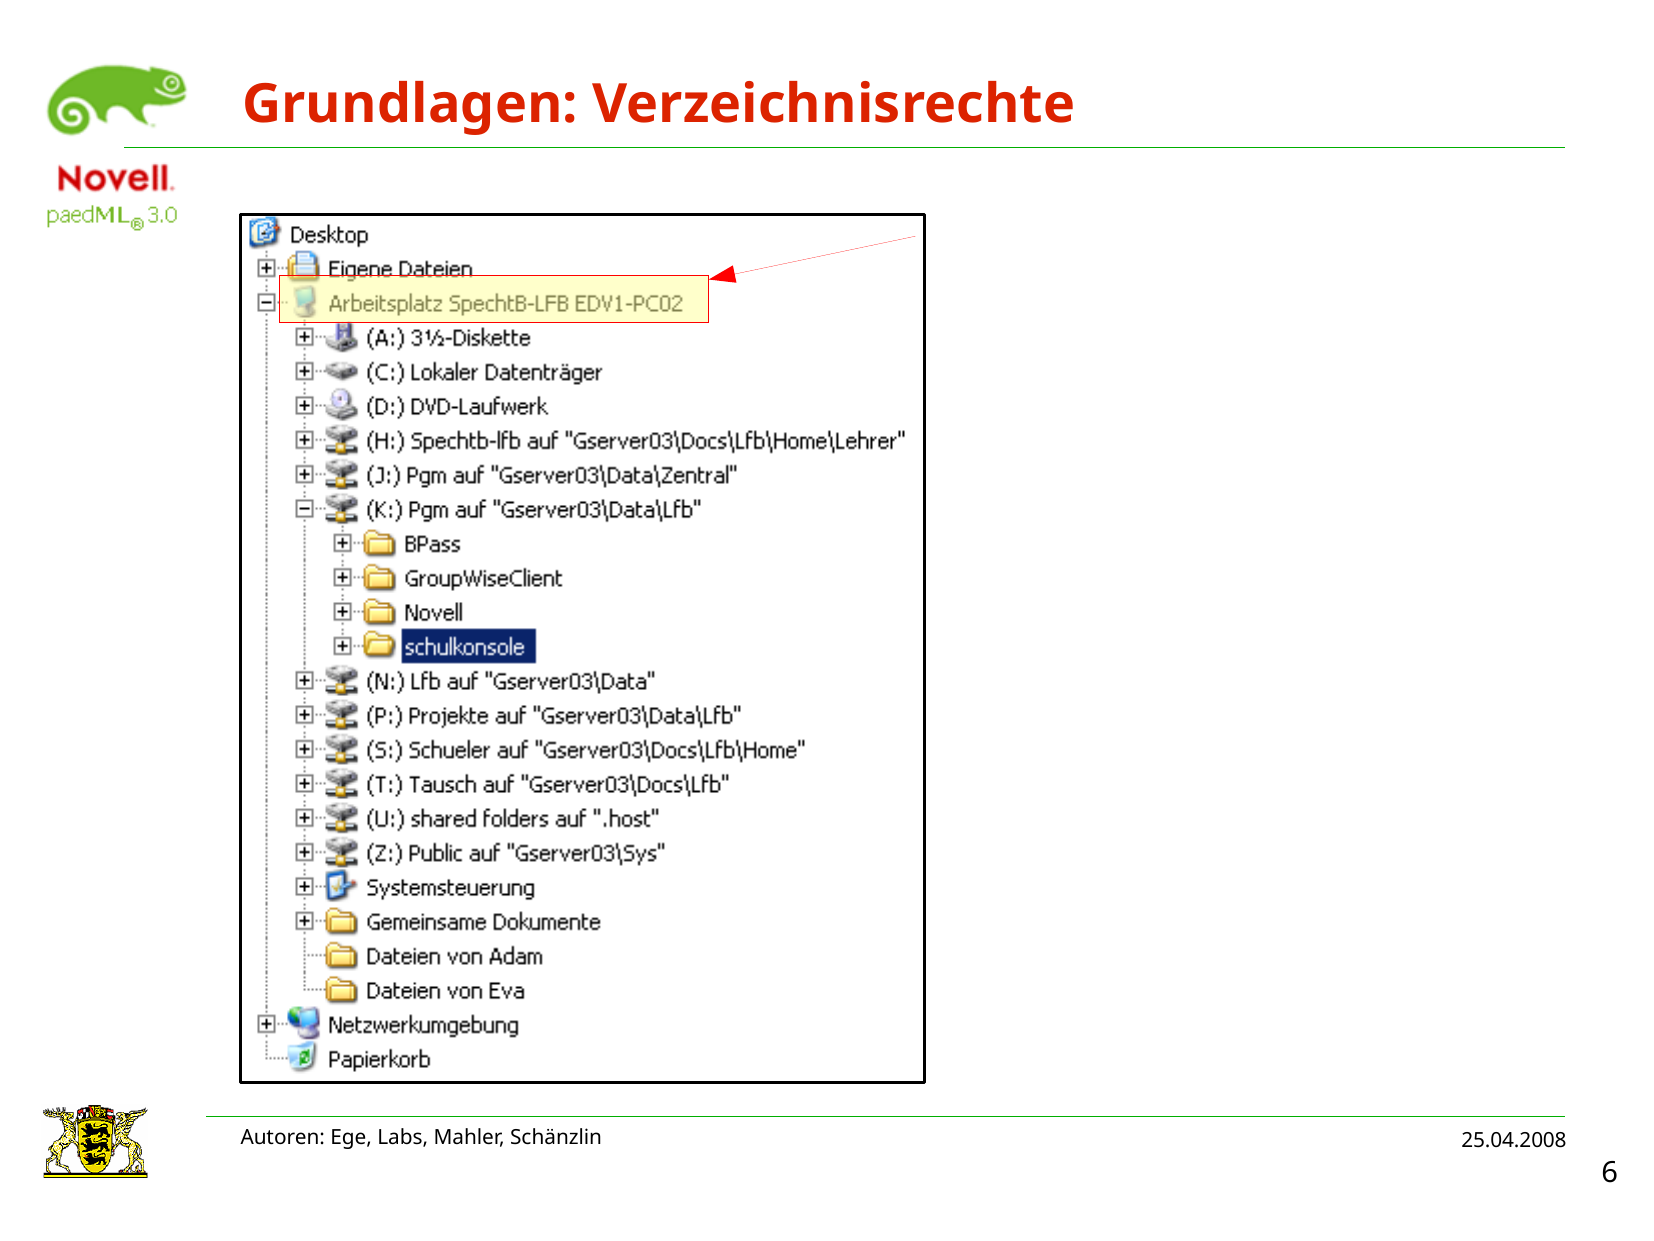

# Grundlagen: Verzeichnisrechte
Lehrer SpechtB-LFB ist angemeldet
Seine Dateirechte können im Explorer angeschaut werden.
Dazu:
rechte Maustaste auf Verzeichnis, z.B. Schulkonsole
im Popup-Menü
Trustee-Rechte wählen
Autoren: Ege, Labs, Mahler, Schänzlin
25.04.2008
6